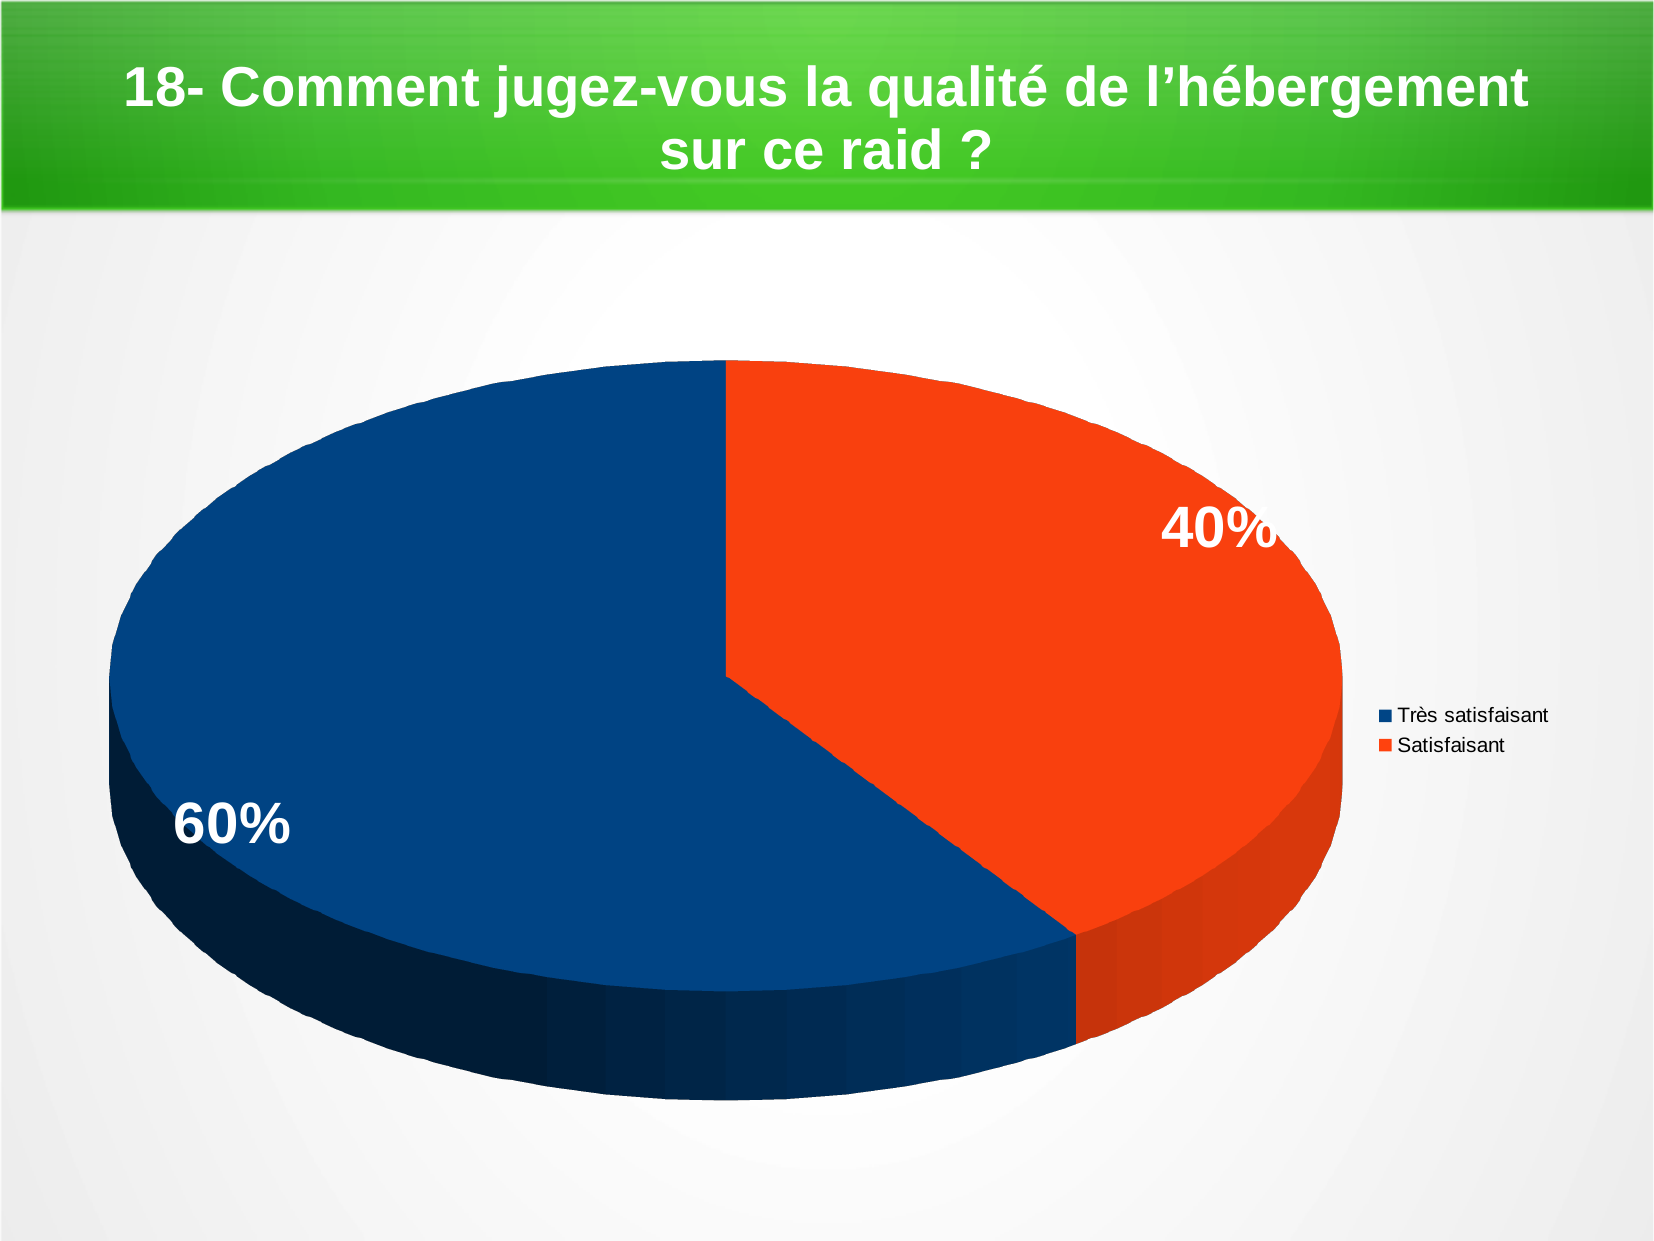

# 18- Comment jugez-vous la qualité de l’hébergement sur ce raid ?
[unsupported chart]